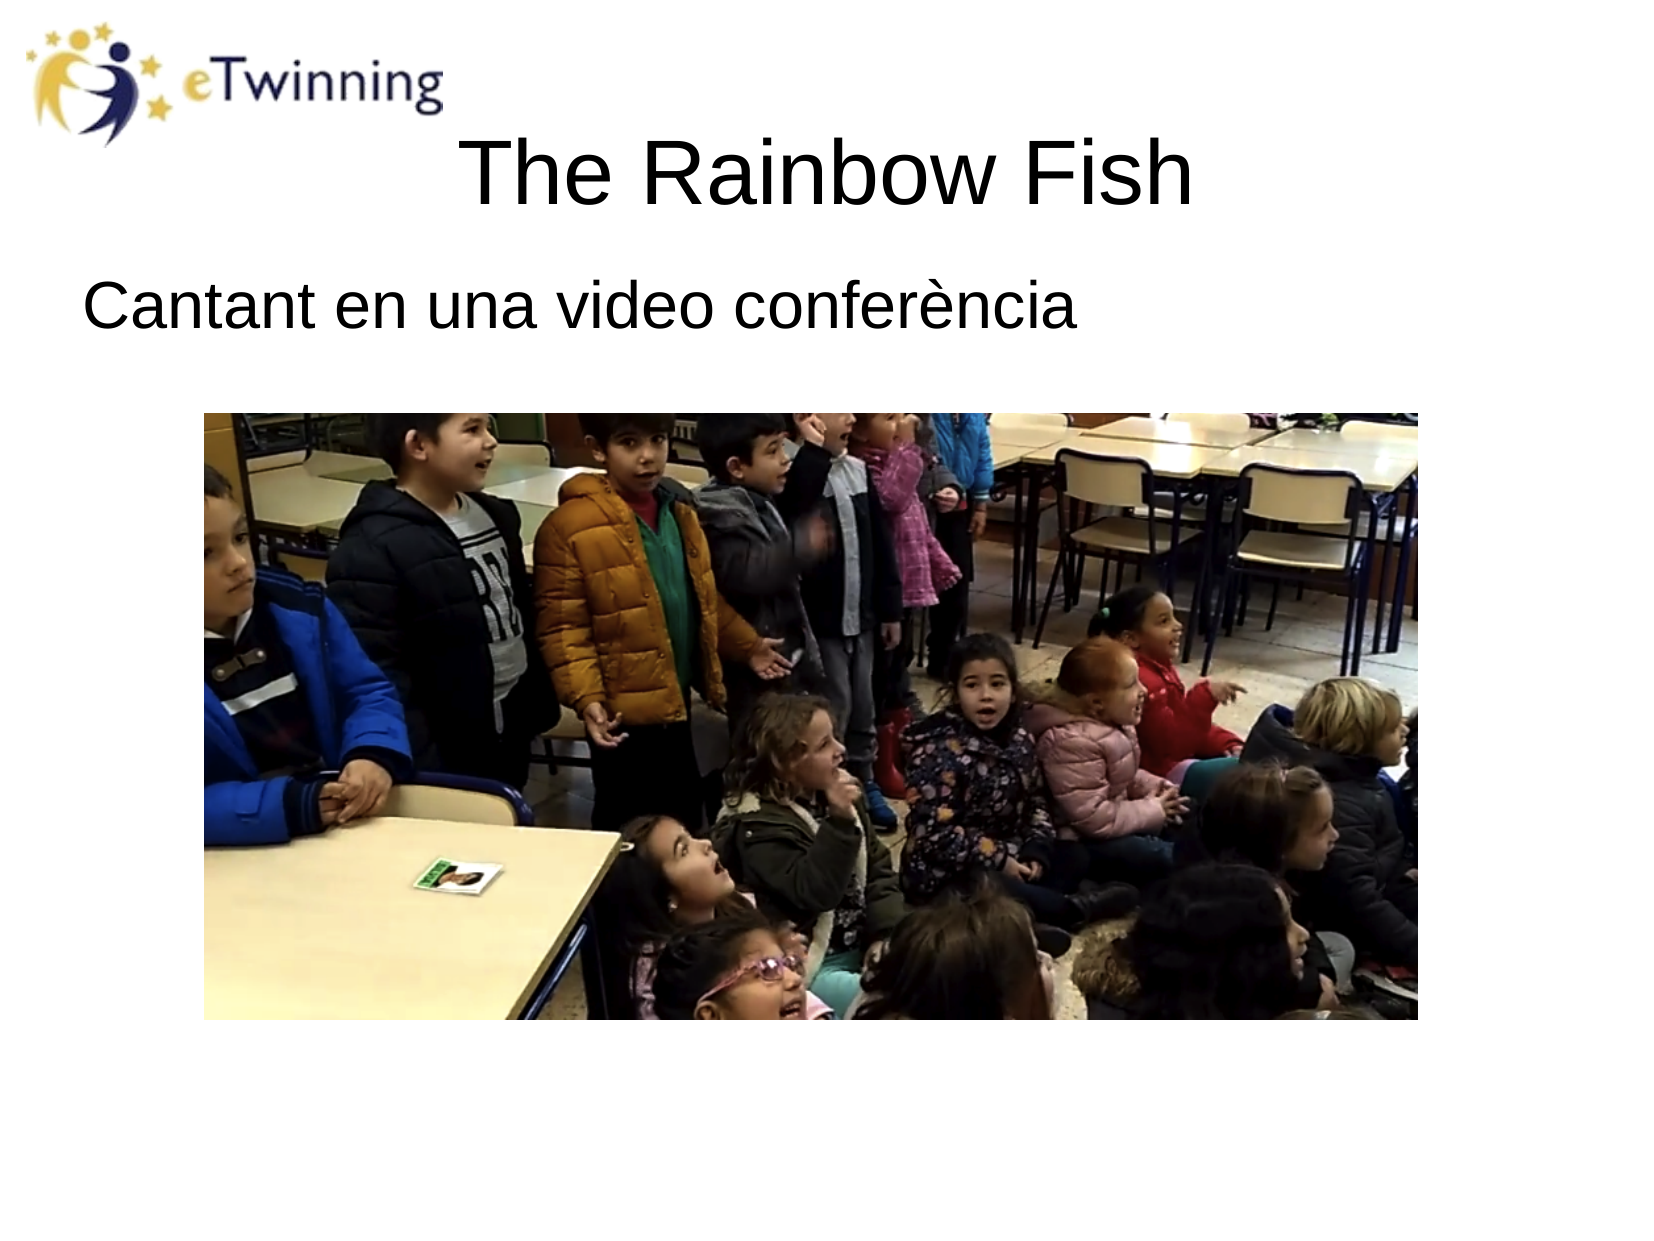

# The Rainbow Fish
Cantant en una video conferència